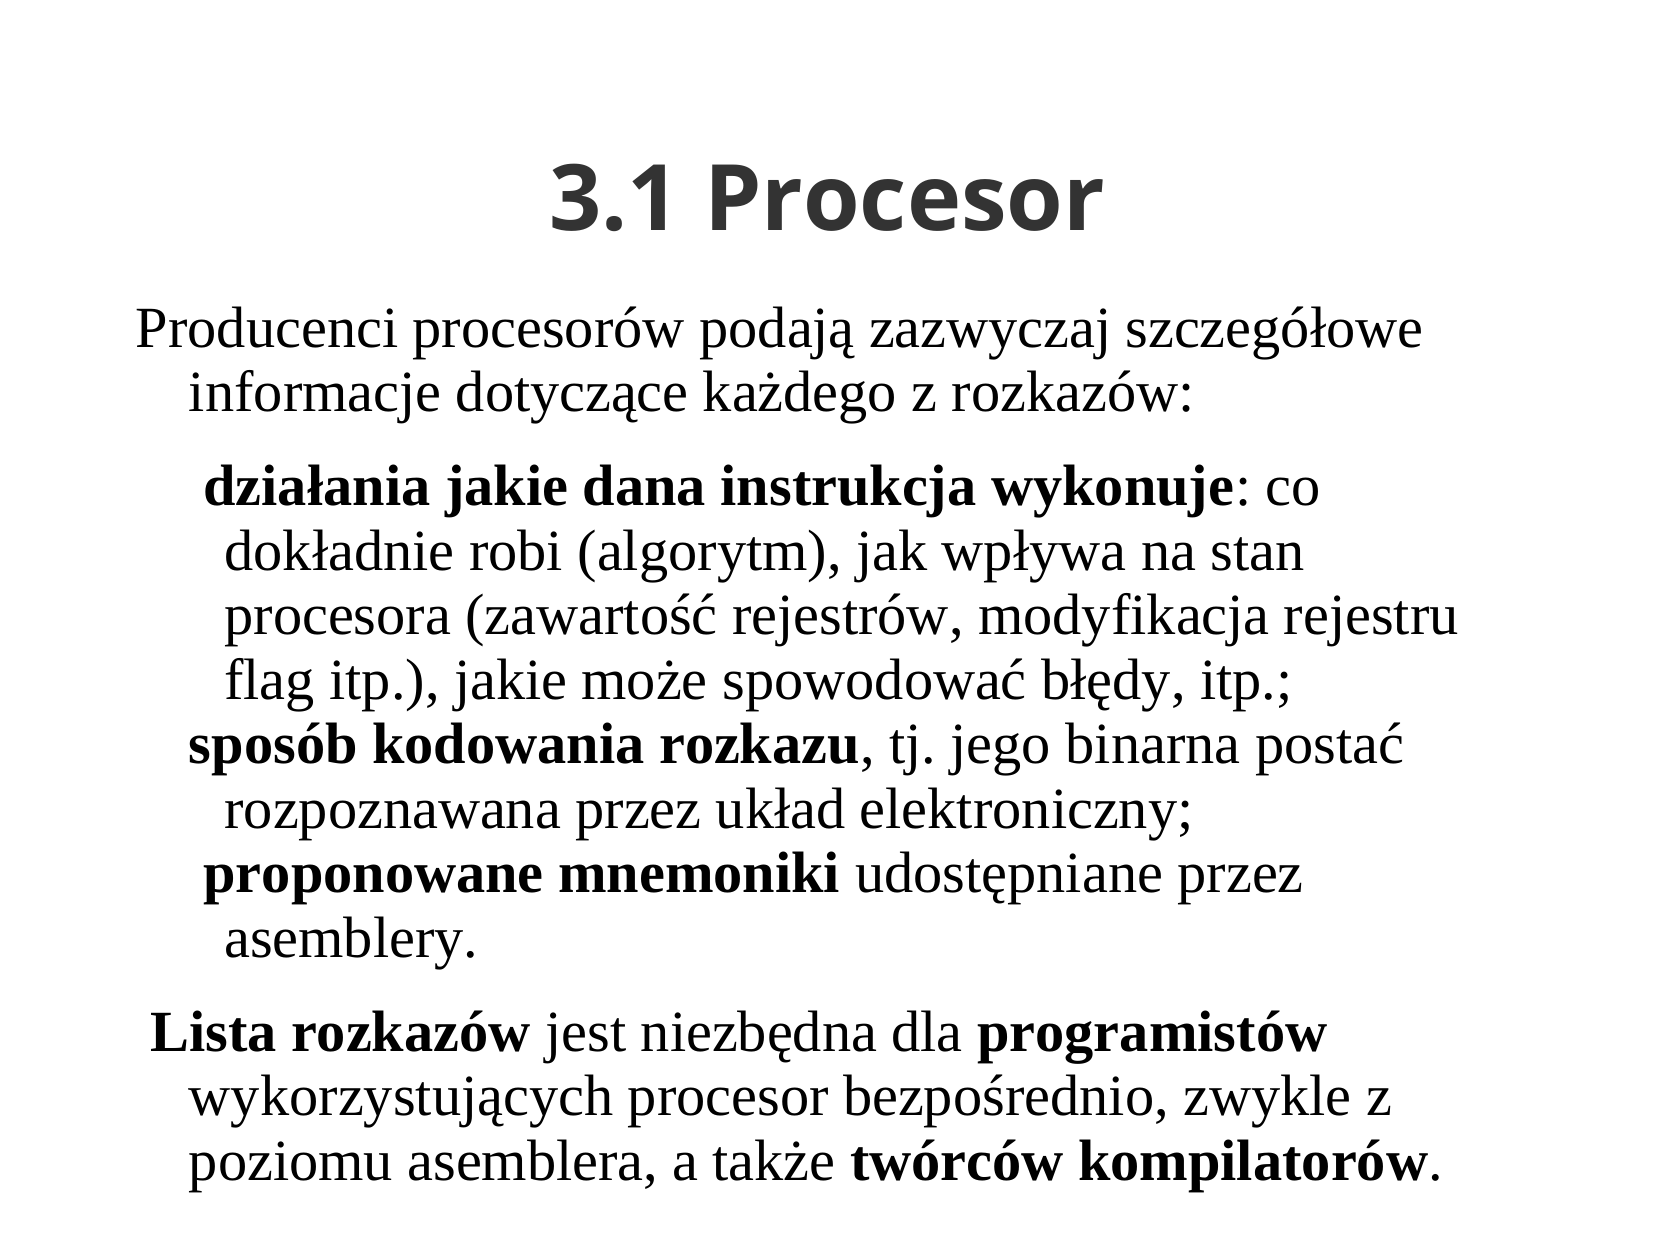

# 3.1 Procesor
Producenci procesorów podają zazwyczaj szczegółowe informacje dotyczące każdego z rozkazów:
 działania jakie dana instrukcja wykonuje: co dokładnie robi (algorytm), jak wpływa na stan procesora (zawartość rejestrów, modyfikacja rejestru flag itp.), jakie może spowodować błędy, itp.;
sposób kodowania rozkazu, tj. jego binarna postać rozpoznawana przez układ elektroniczny;
 proponowane mnemoniki udostępniane przez asemblery.
 Lista rozkazów jest niezbędna dla programistów wykorzystujących procesor bezpośrednio, zwykle z poziomu asemblera, a także twórców kompilatorów.